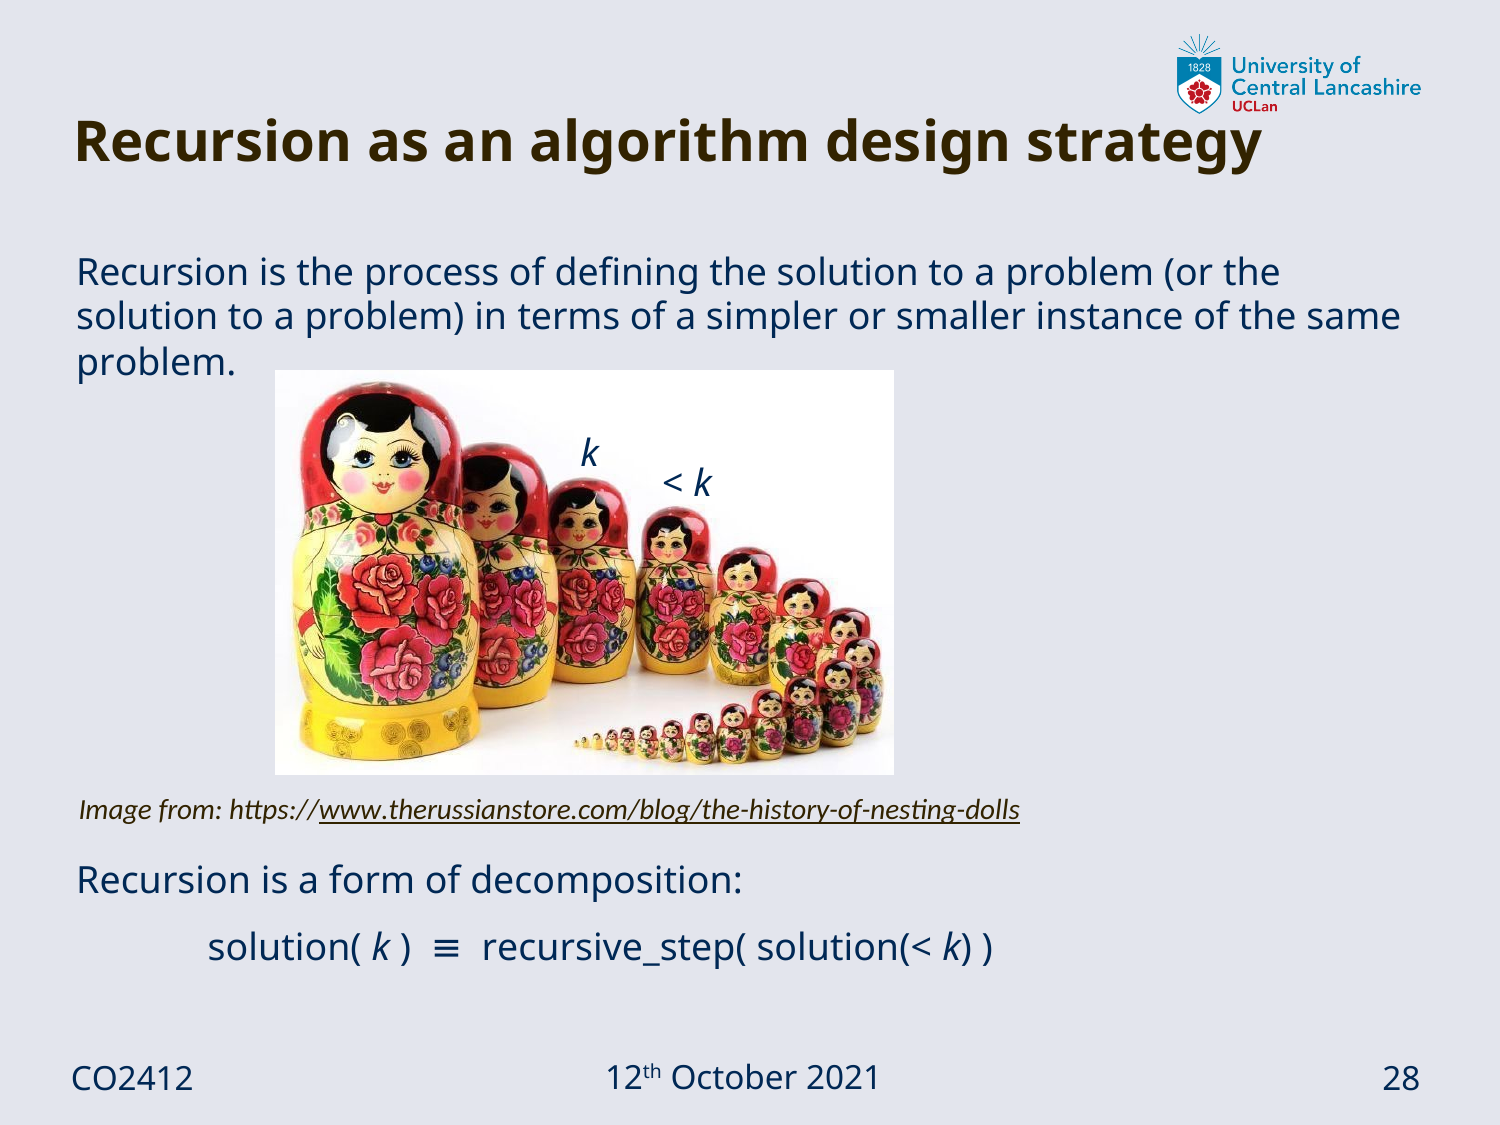

# Recursion as an algorithm design strategy
Recursion is the process of defining the solution to a problem (or the solution to a problem) in terms of a simpler or smaller instance of the same problem.
k
< k
Image from: https://www.therussianstore.com/blog/the-history-of-nesting-dolls
Recursion is a form of decomposition:
solution( k ) ≡ recursive_step( solution(< k) )